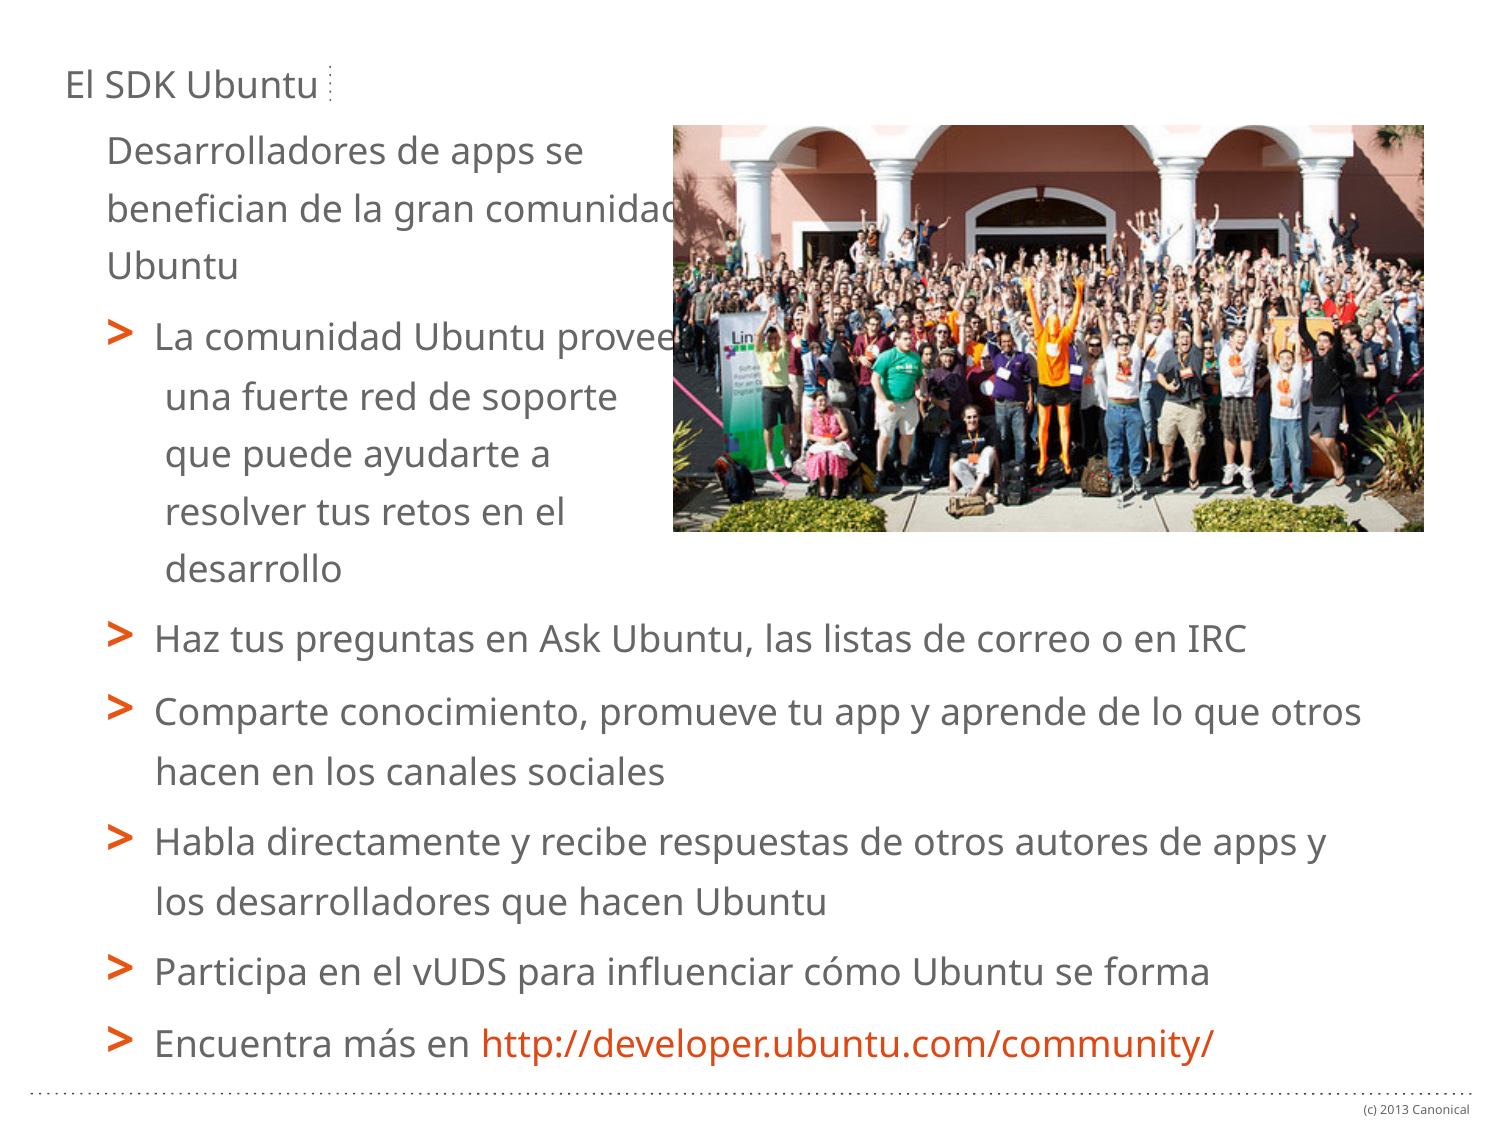

El SDK Ubuntu
# Desarrolladores de apps se
benefician de la gran comunidad
Ubuntu
> La comunidad Ubuntu provee
 una fuerte red de soporte
 que puede ayudarte a
 resolver tus retos en el
 desarrollo
> Haz tus preguntas en Ask Ubuntu, las listas de correo o en IRC
> Comparte conocimiento, promueve tu app y aprende de lo que otros
 hacen en los canales sociales
> Habla directamente y recibe respuestas de otros autores de apps y
 los desarrolladores que hacen Ubuntu
> Participa en el vUDS para influenciar cómo Ubuntu se forma
> Encuentra más en http://developer.ubuntu.com/community/
(c) 2013 Canonical